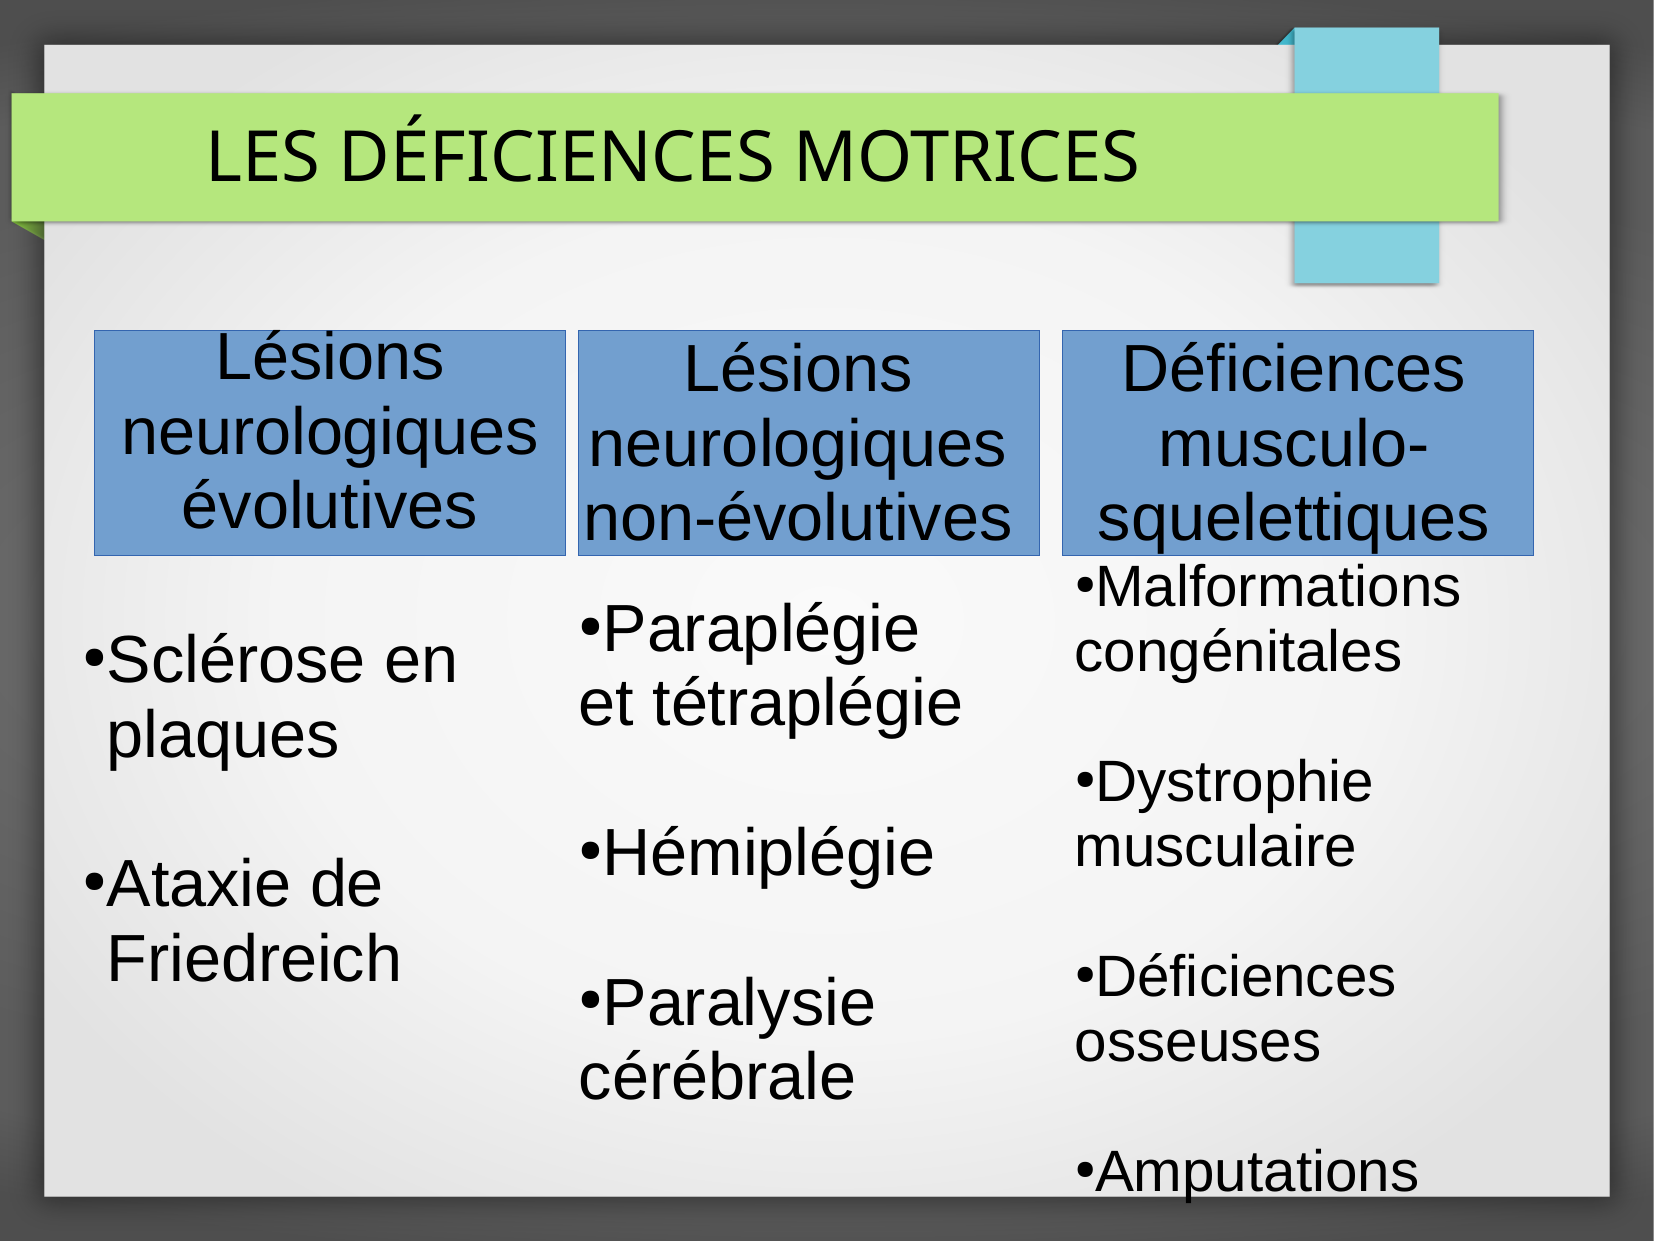

# LES DÉFICIENCES MOTRICES
Lésions neurologiques évolutives
Lésions neurologiques non-évolutives
Déficiences musculo-squelettiques
Malformations congénitales
Dystrophie musculaire
Déficiences osseuses
Amputations
Paraplégie et tétraplégie
Hémiplégie
Paralysie cérébrale
Sclérose en
plaques
Ataxie de
Friedreich